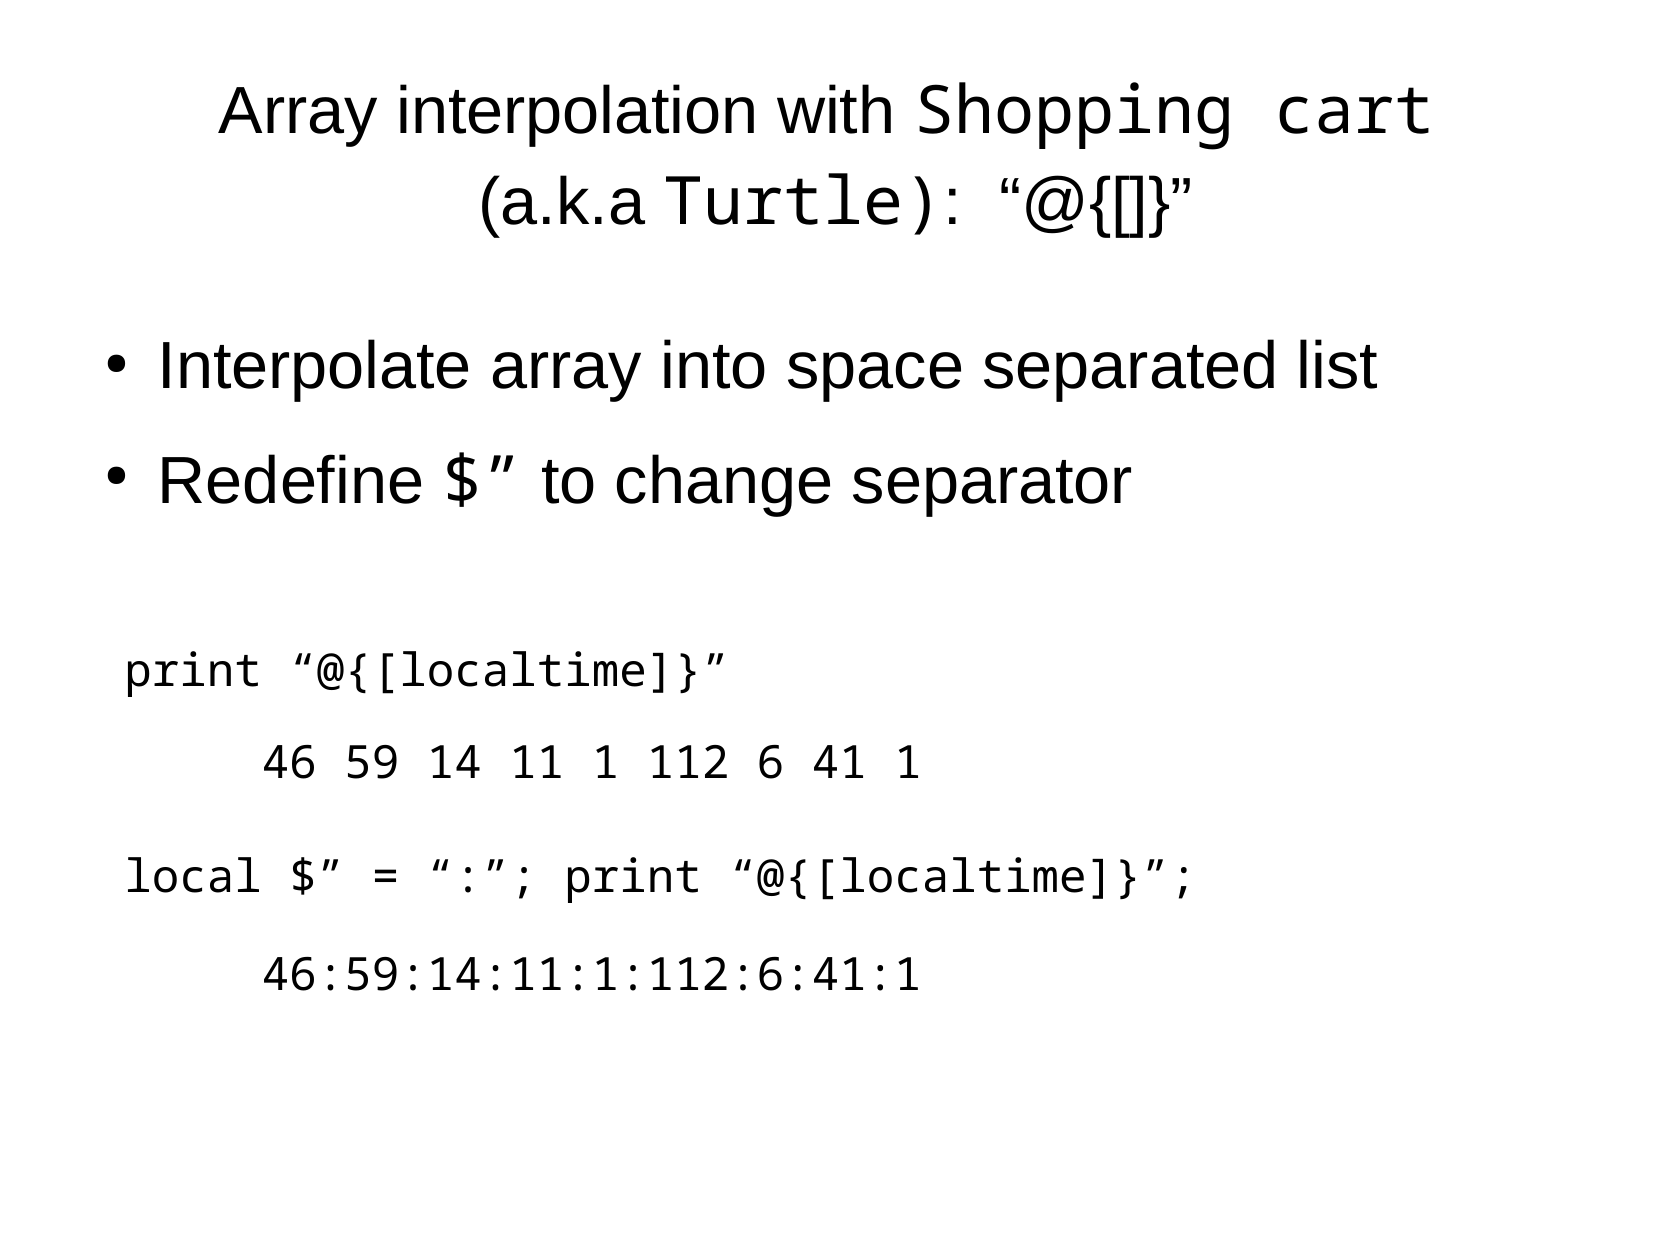

# Array interpolation with Shopping cart (a.k.a Turtle): “@{[]}”
Interpolate array into space separated list
Redefine $” to change separator
print “@{[localtime]}”
 46 59 14 11 1 112 6 41 1
local $” = “:”; print “@{[localtime]}”;
 46:59:14:11:1:112:6:41:1